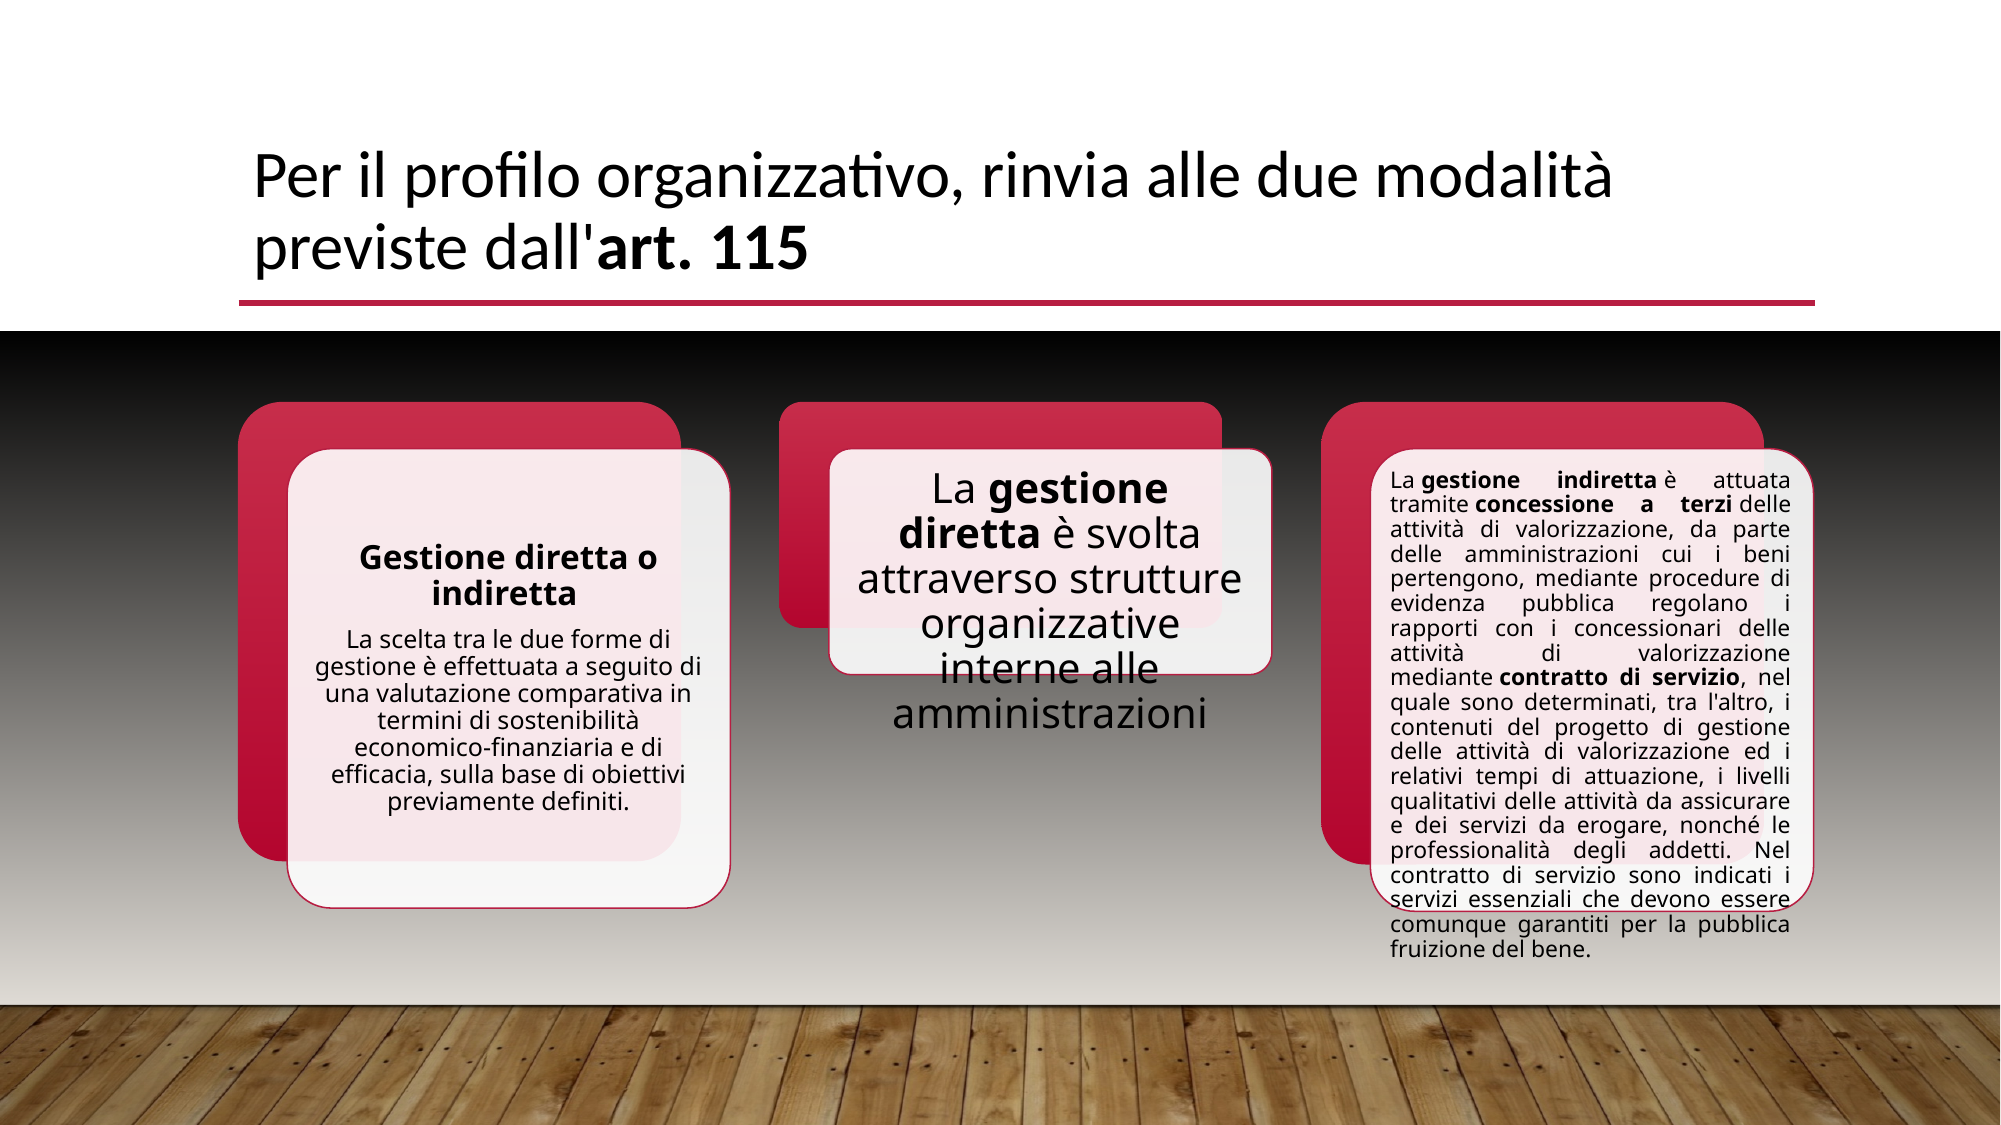

# Per il profilo organizzativo, rinvia alle due modalità previste dall'art. 115
Gestione diretta o indiretta
La scelta tra le due forme di gestione è effettuata a seguito di una valutazione comparativa in termini di sostenibilità economico-finanziaria e di efficacia, sulla base di obiettivi previamente definiti.
La gestione diretta è svolta attraverso strutture organizzative interne alle amministrazioni
La gestione indiretta è attuata tramite concessione a terzi delle attività di valorizzazione, da parte delle amministrazioni cui i beni pertengono, mediante procedure di evidenza pubblica regolano i rapporti con i concessionari delle attività di valorizzazione mediante contratto di servizio, nel quale sono determinati, tra l'altro, i contenuti del progetto di gestione delle attività di valorizzazione ed i relativi tempi di attuazione, i livelli qualitativi delle attività da assicurare e dei servizi da erogare, nonché le professionalità degli addetti. Nel contratto di servizio sono indicati i servizi essenziali che devono essere comunque garantiti per la pubblica fruizione del bene.